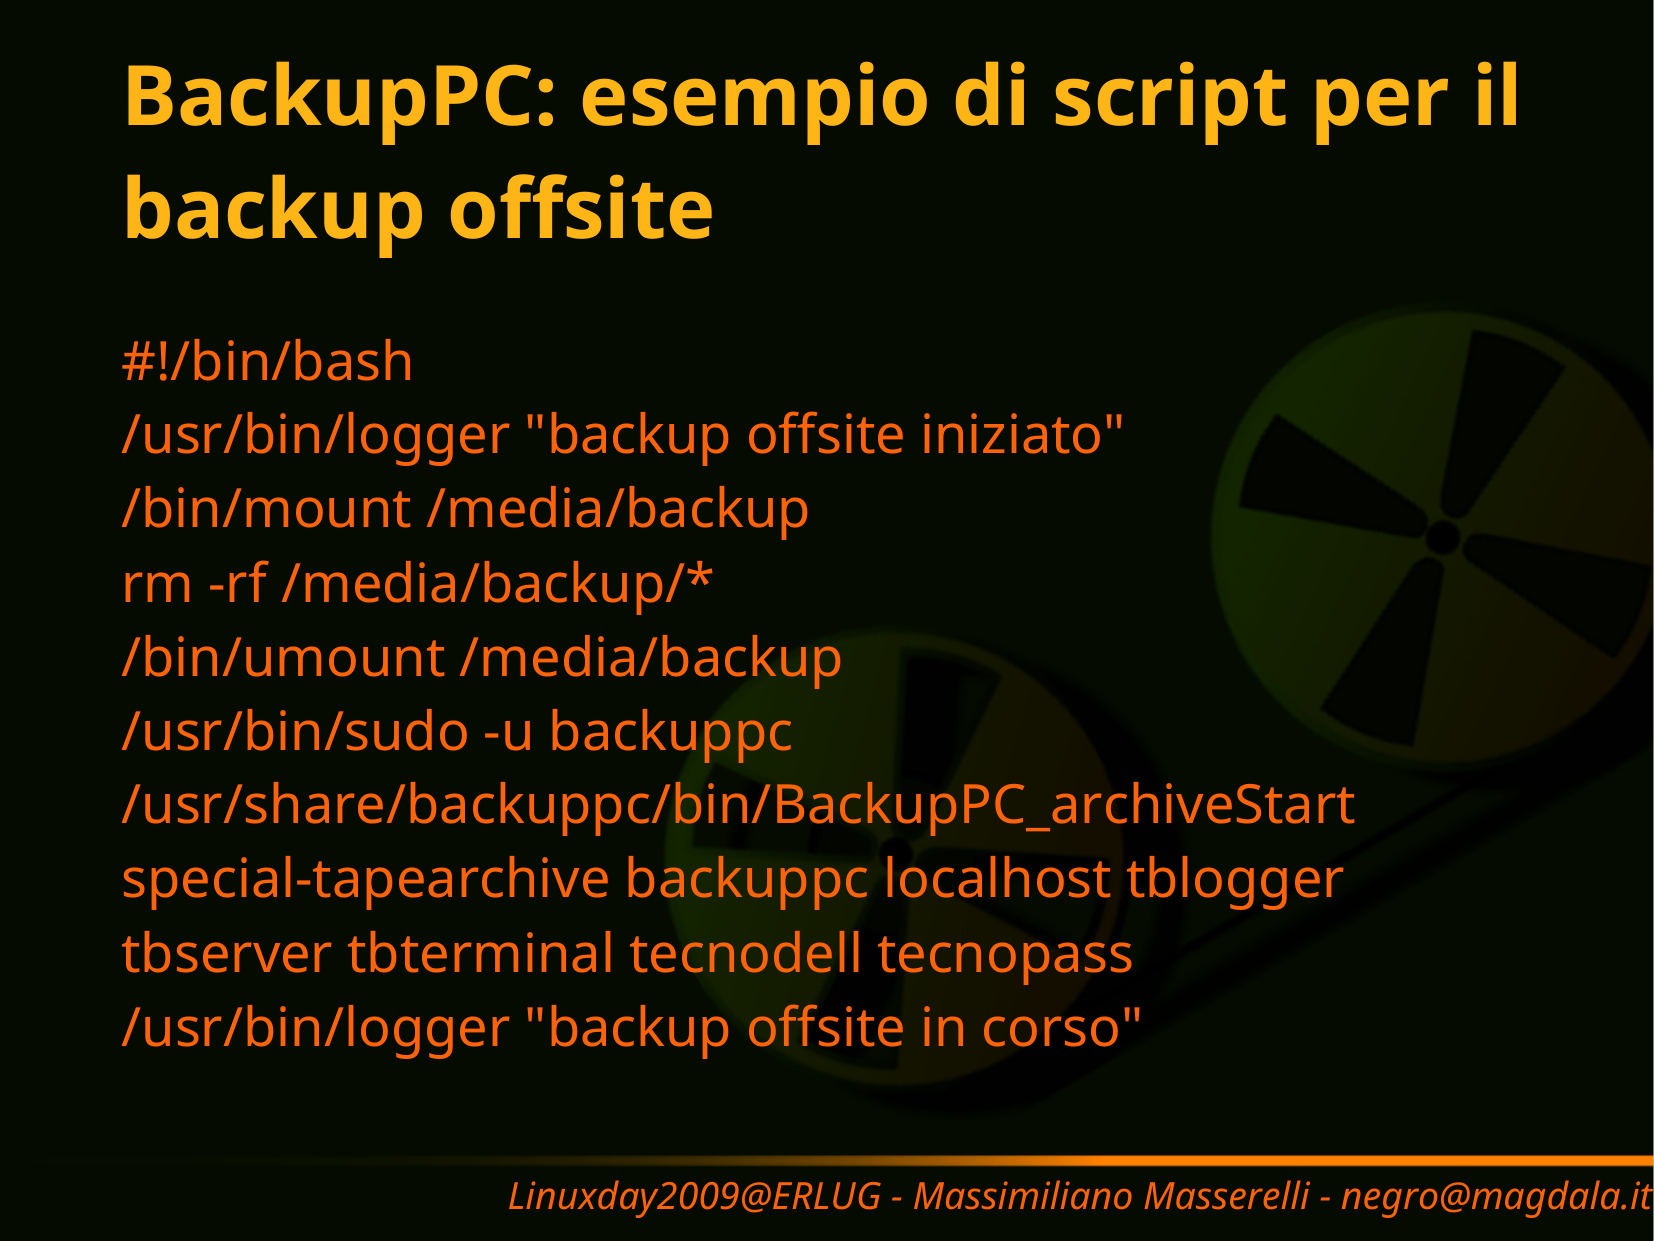

# BackupPC: esempio di script per il backup offsite
#!/bin/bash
/usr/bin/logger "backup offsite iniziato"
/bin/mount /media/backup
rm -rf /media/backup/*
/bin/umount /media/backup
/usr/bin/sudo -u backuppc /usr/share/backuppc/bin/BackupPC_archiveStart special-tapearchive backuppc localhost tblogger tbserver tbterminal tecnodell tecnopass
/usr/bin/logger "backup offsite in corso"